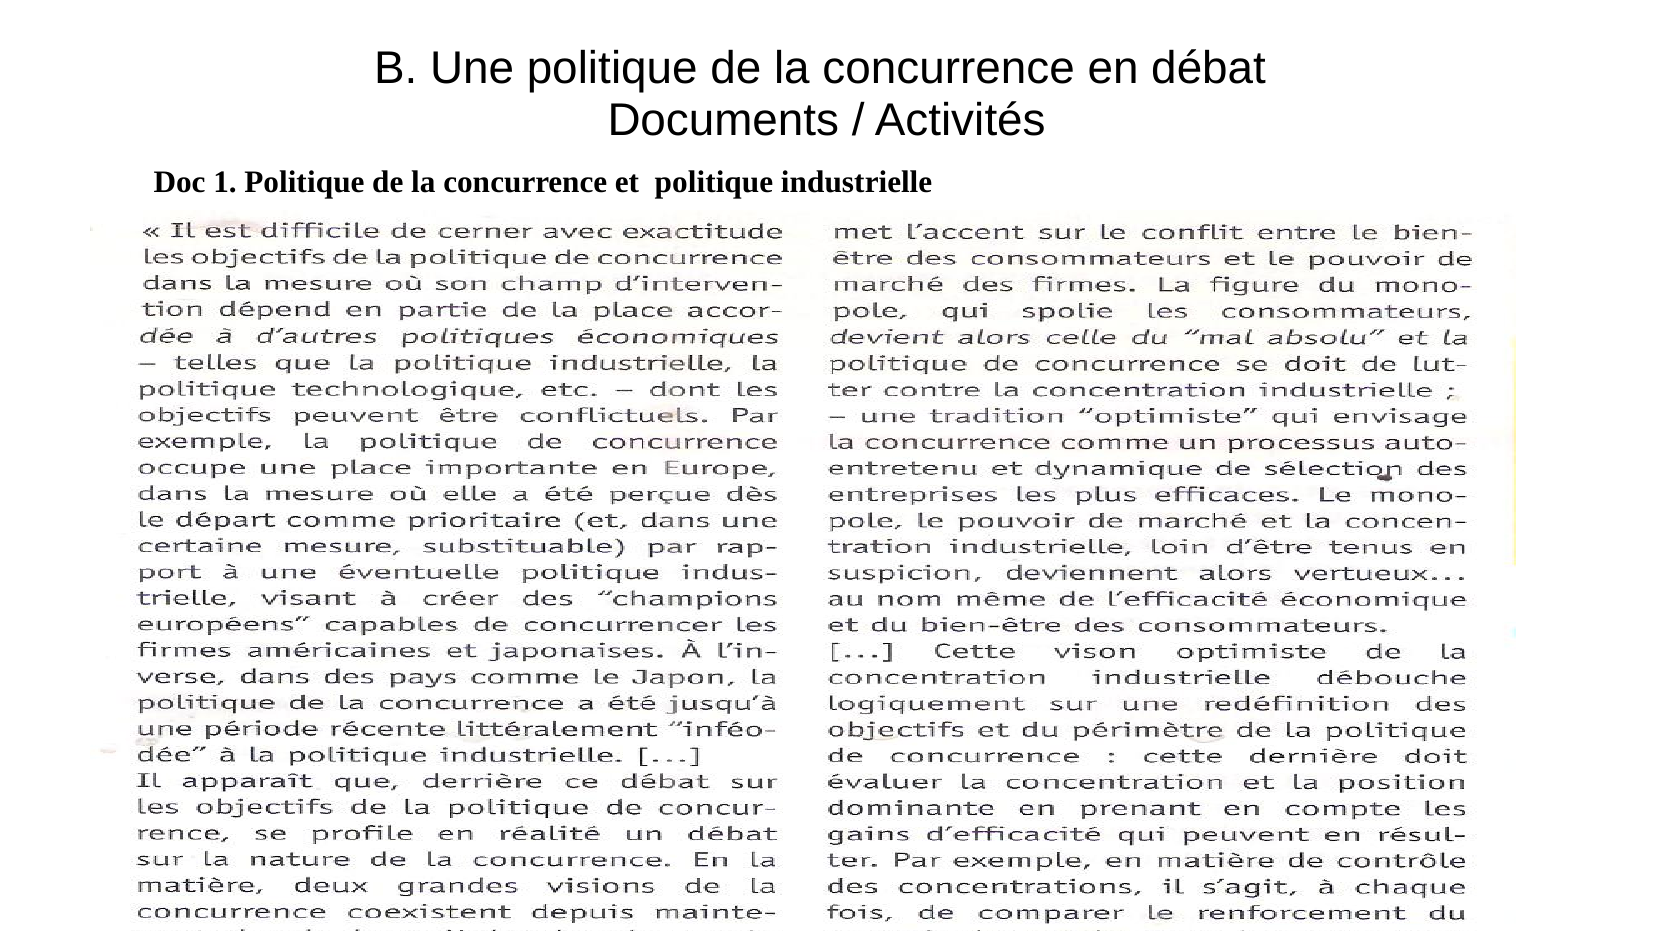

# B. Une politique de la concurrence en débat Documents / Activités
Doc 1. Politique de la concurrence et politique industrielle